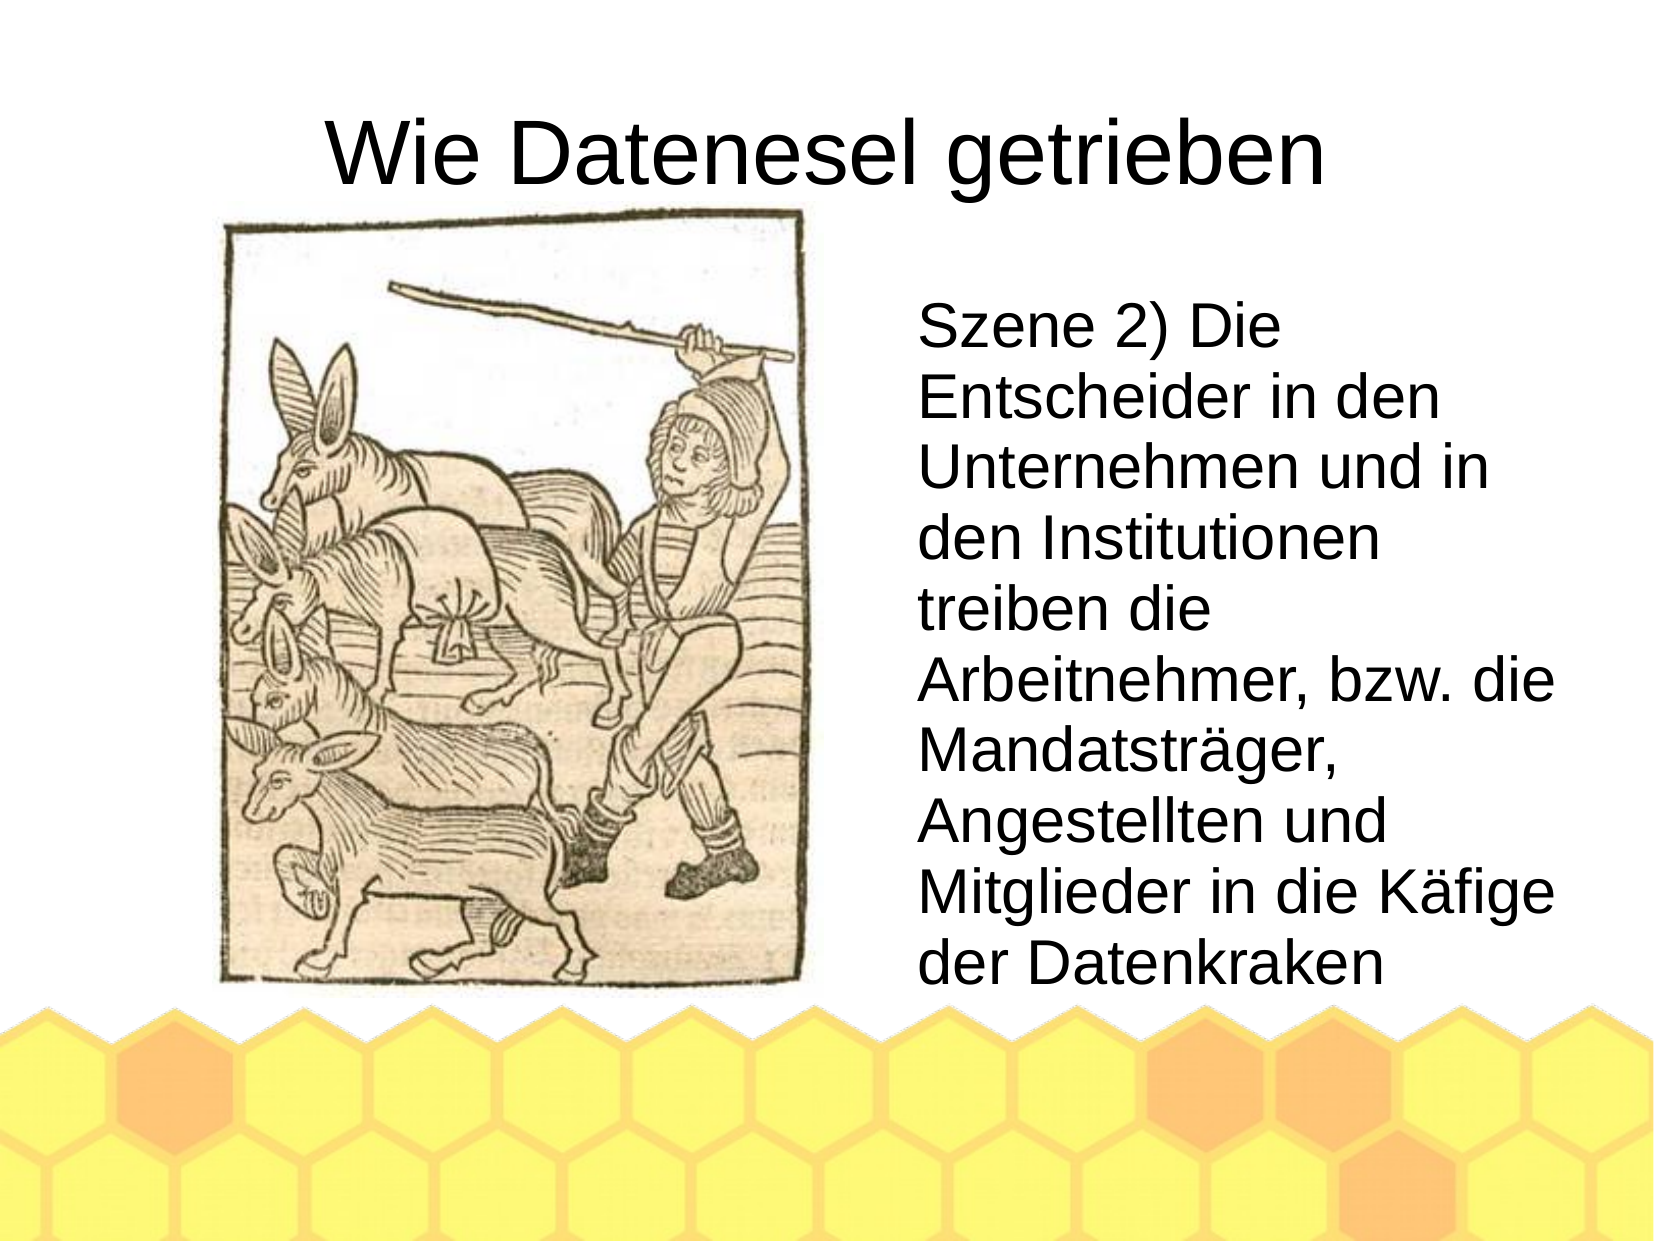

Wie Datenesel getrieben
Szene 2) Die Entscheider in den Unternehmen und in den Institutionen treiben die Arbeitnehmer, bzw. die Mandatsträger, Angestellten und Mitglieder in die Käfige der Datenkraken
#